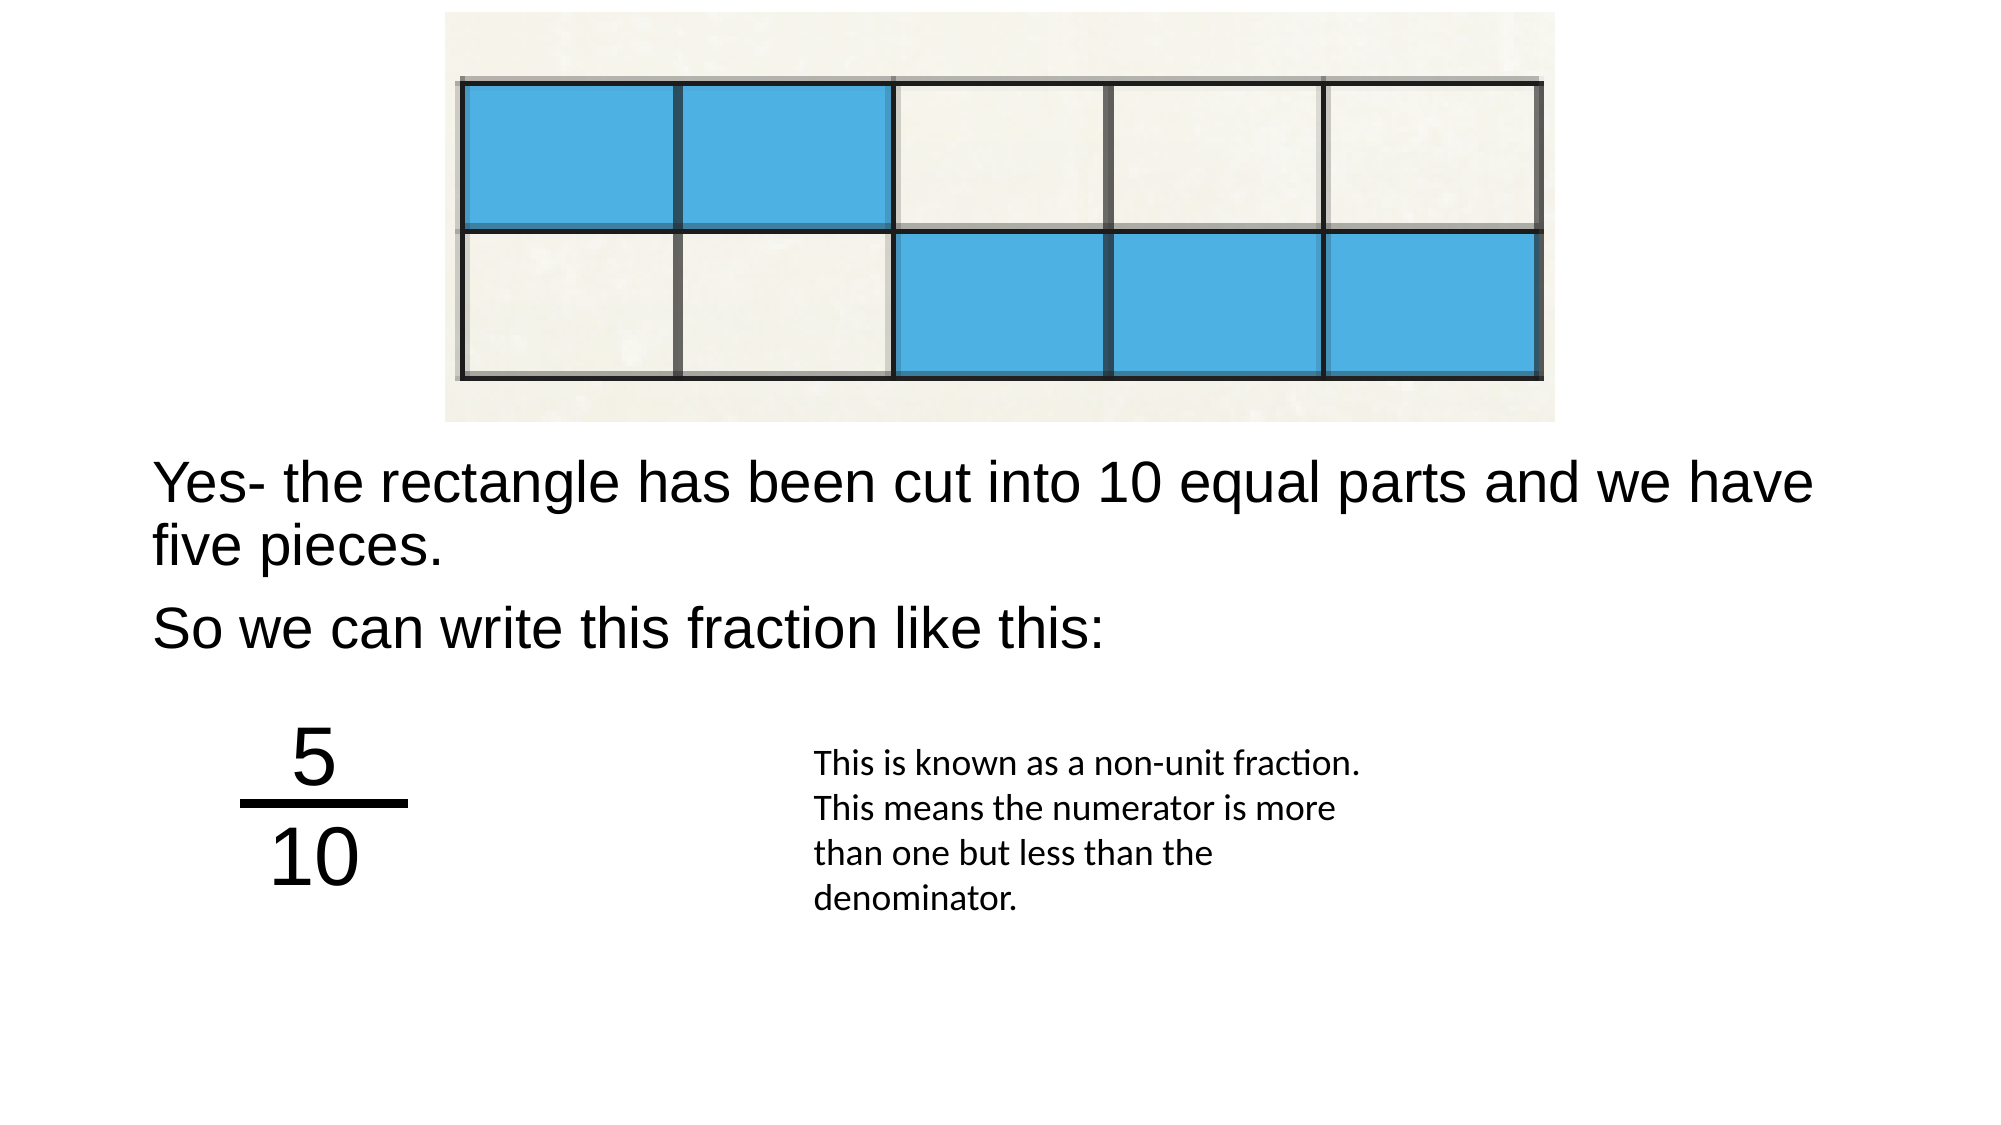

# Yes- the rectangle has been cut into 10 equal parts and we have five pieces.
So we can write this fraction like this:
5
10
This is known as a non-unit fraction. This means the numerator is more than one but less than the denominator.